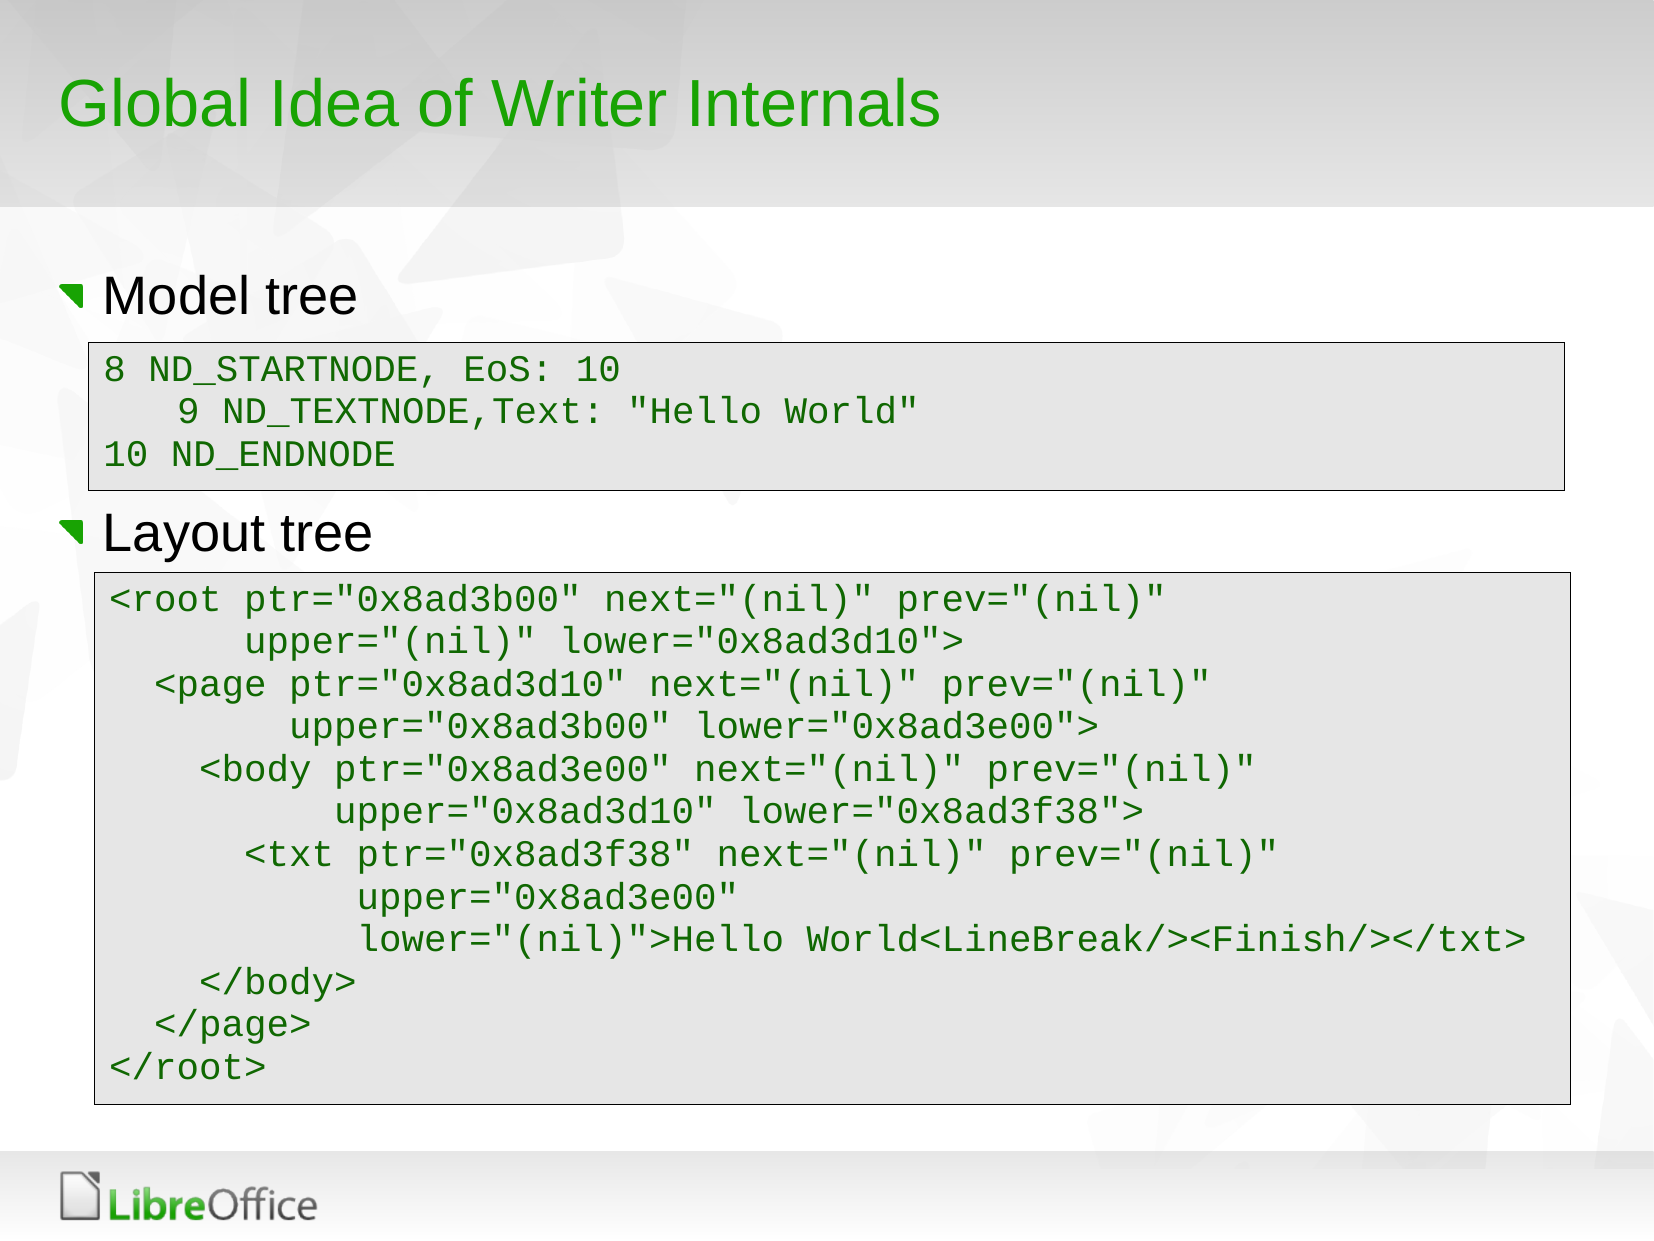

# Global Idea of Writer Internals
Model tree
8 ND_STARTNODE, EoS: 10
	9 ND_TEXTNODE,Text: "Hello World"
10 ND_ENDNODE
Layout tree
<root ptr="0x8ad3b00" next="(nil)" prev="(nil)"
 upper="(nil)" lower="0x8ad3d10">
 <page ptr="0x8ad3d10" next="(nil)" prev="(nil)"
 upper="0x8ad3b00" lower="0x8ad3e00">
 <body ptr="0x8ad3e00" next="(nil)" prev="(nil)"
 upper="0x8ad3d10" lower="0x8ad3f38">
 <txt ptr="0x8ad3f38" next="(nil)" prev="(nil)"
 upper="0x8ad3e00"
 lower="(nil)">Hello World<LineBreak/><Finish/></txt>
 </body>
 </page>
</root>